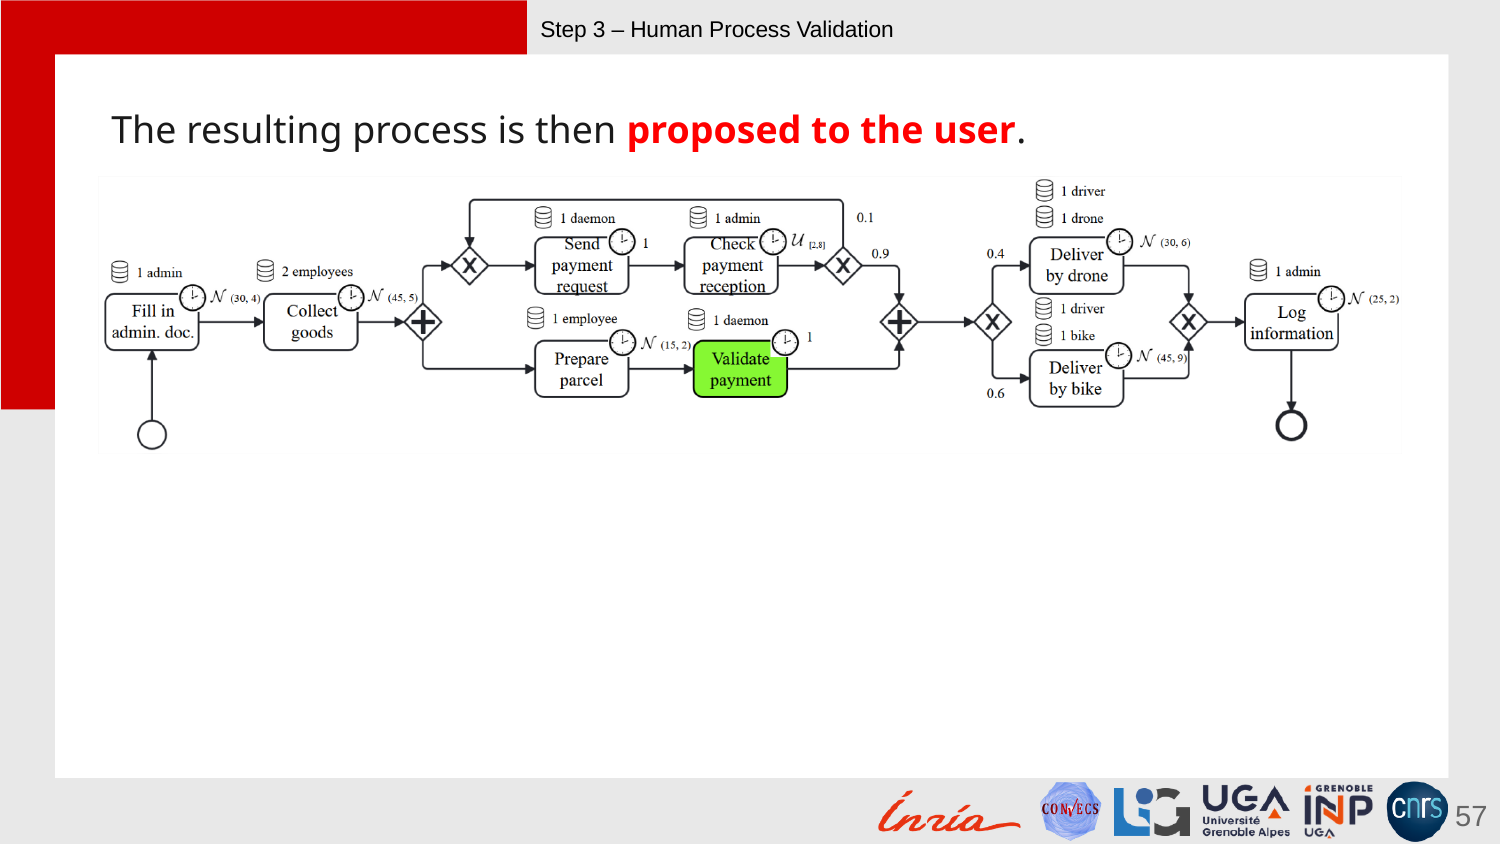

# Step 3 – Human Process Validation
The resulting process is then proposed to the user.
57